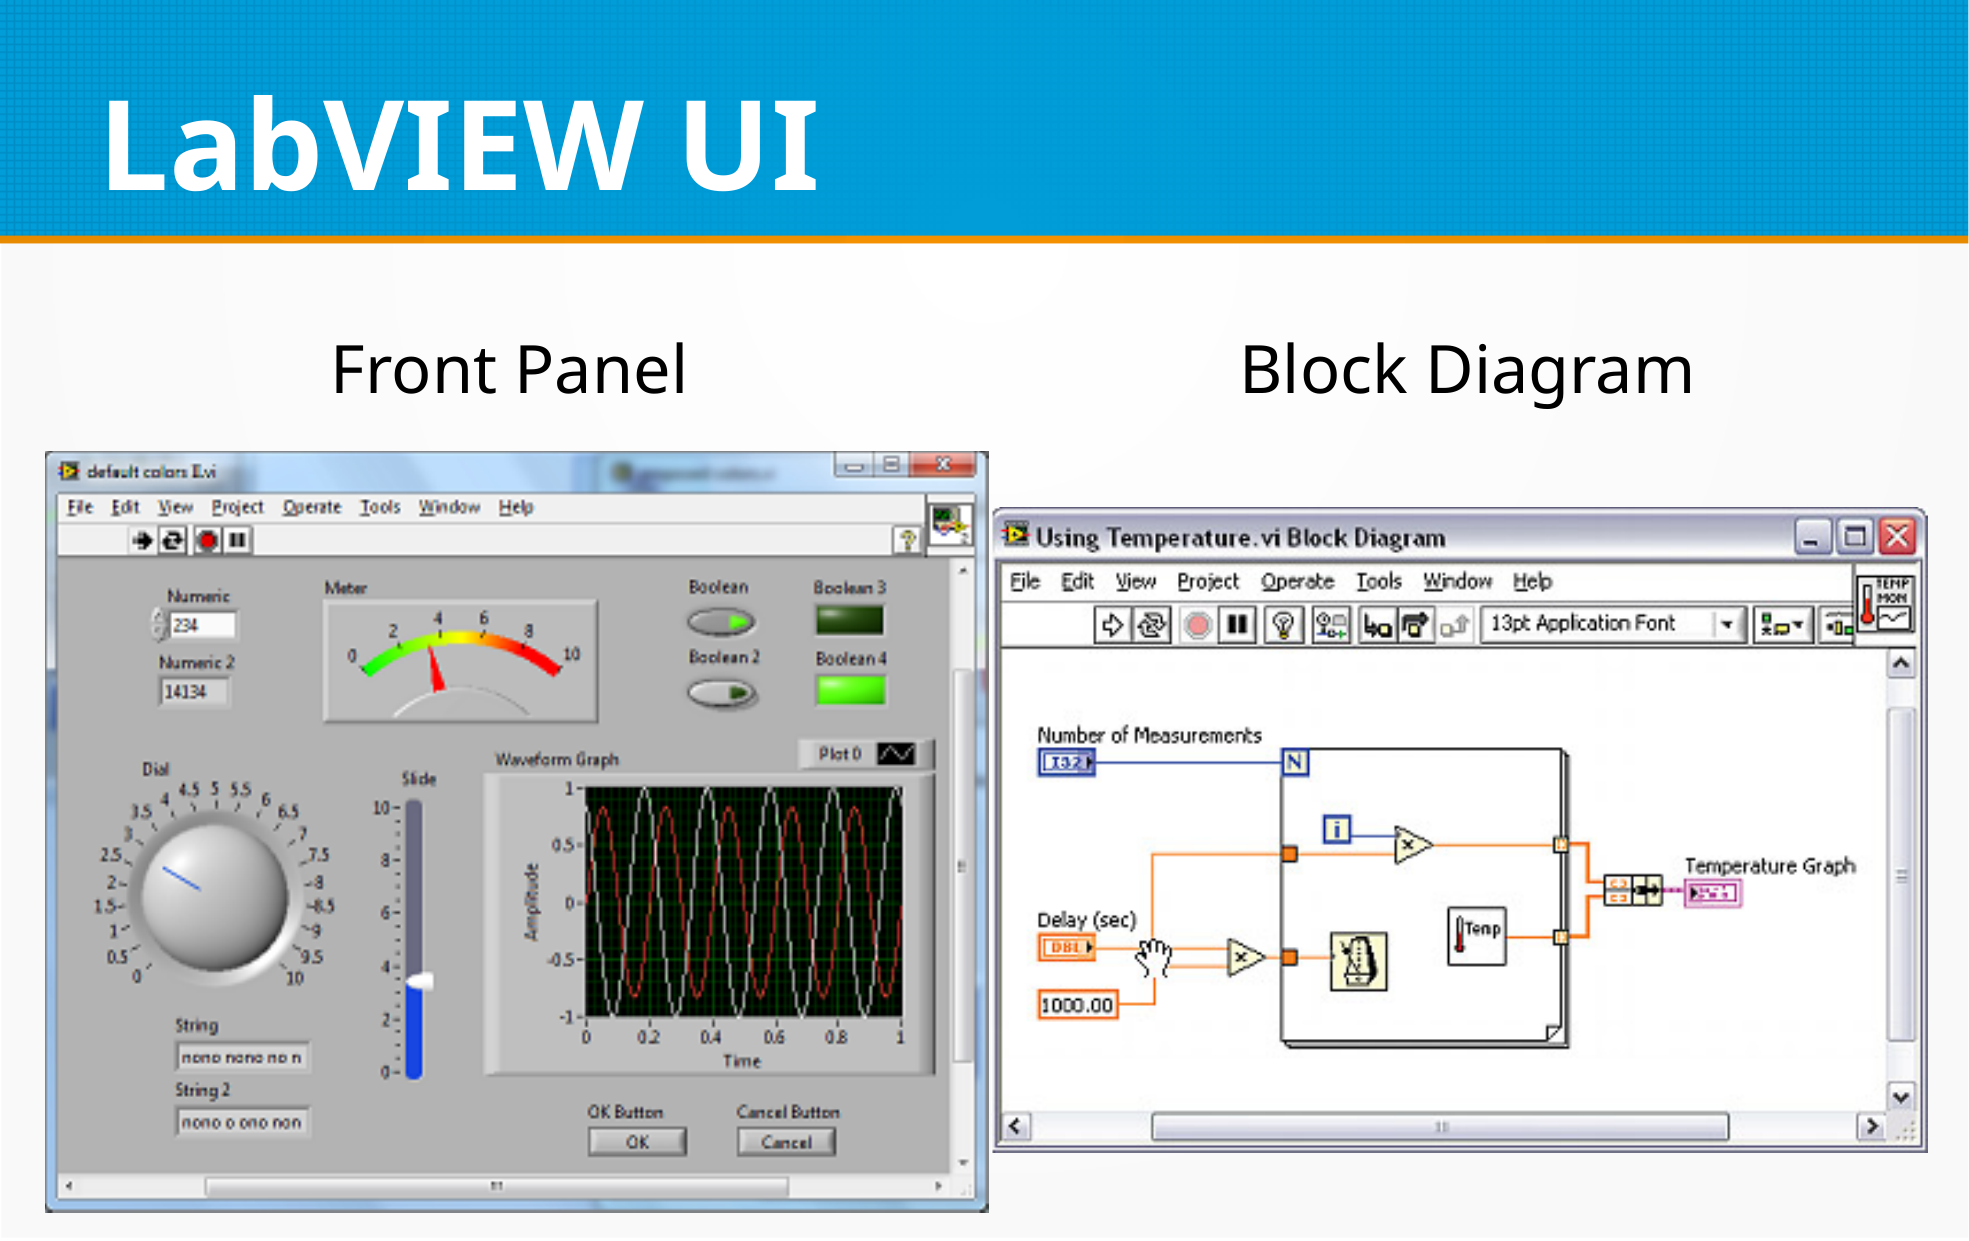

# LabVIEW UI
Front Panel
Block Diagram